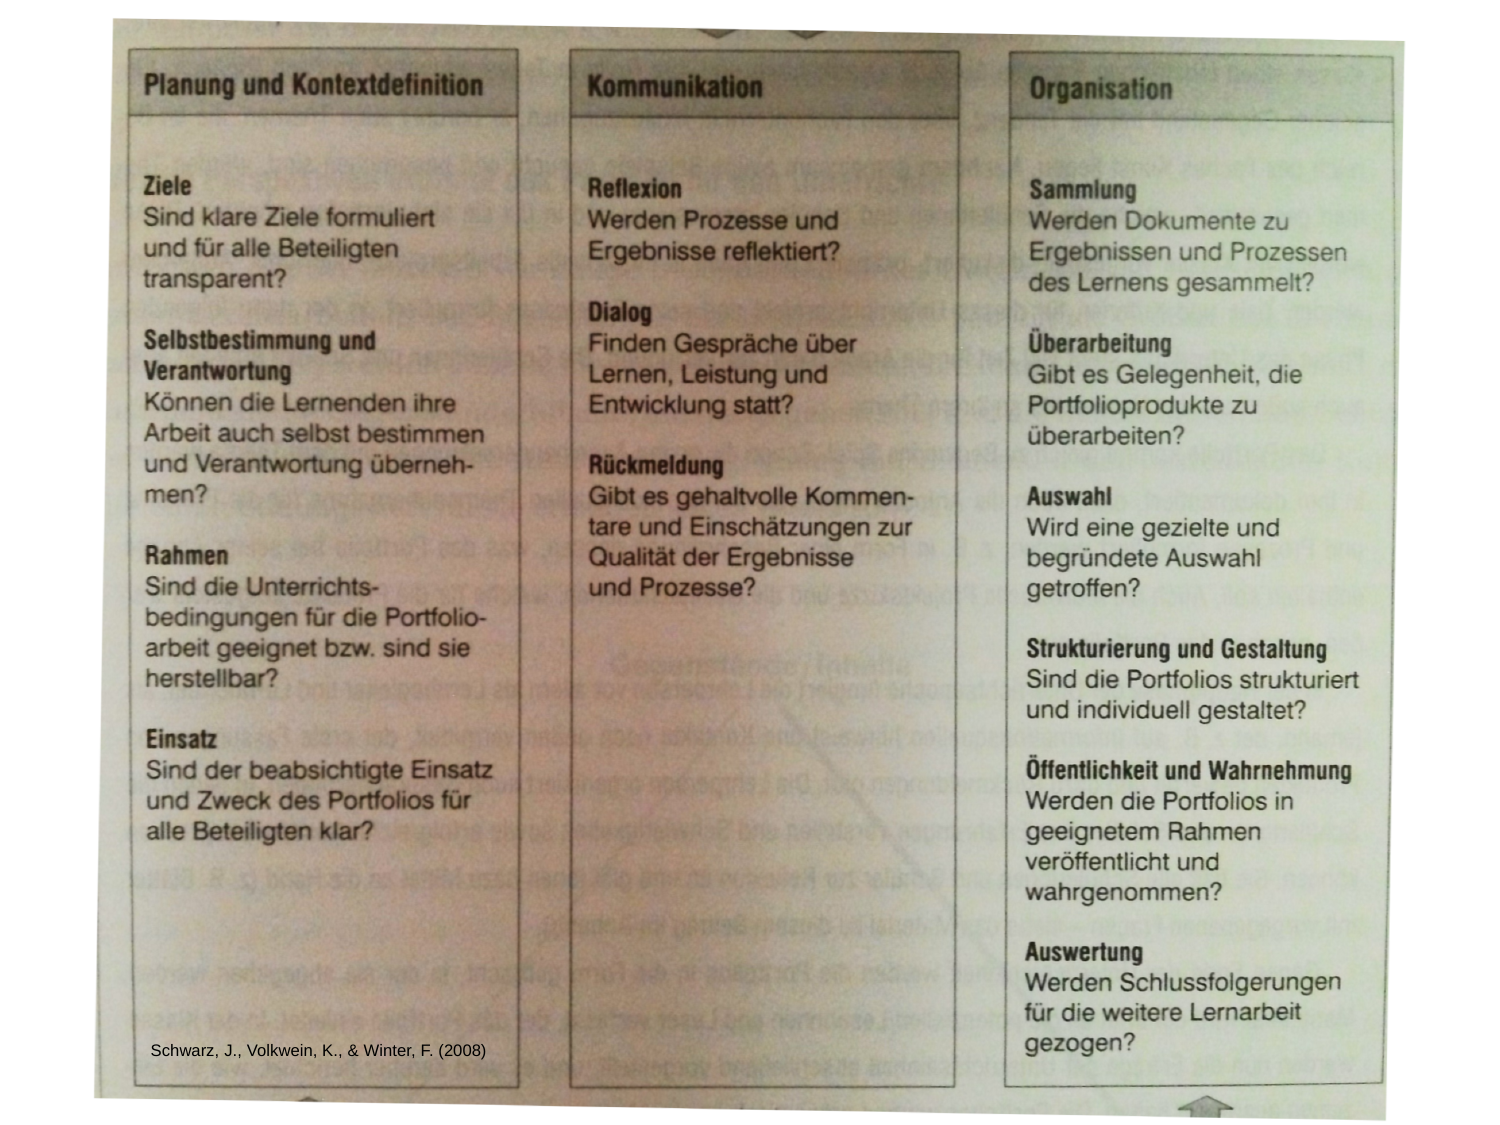

#
Schwarz, J., Volkwein, K., & Winter, F. (2008)